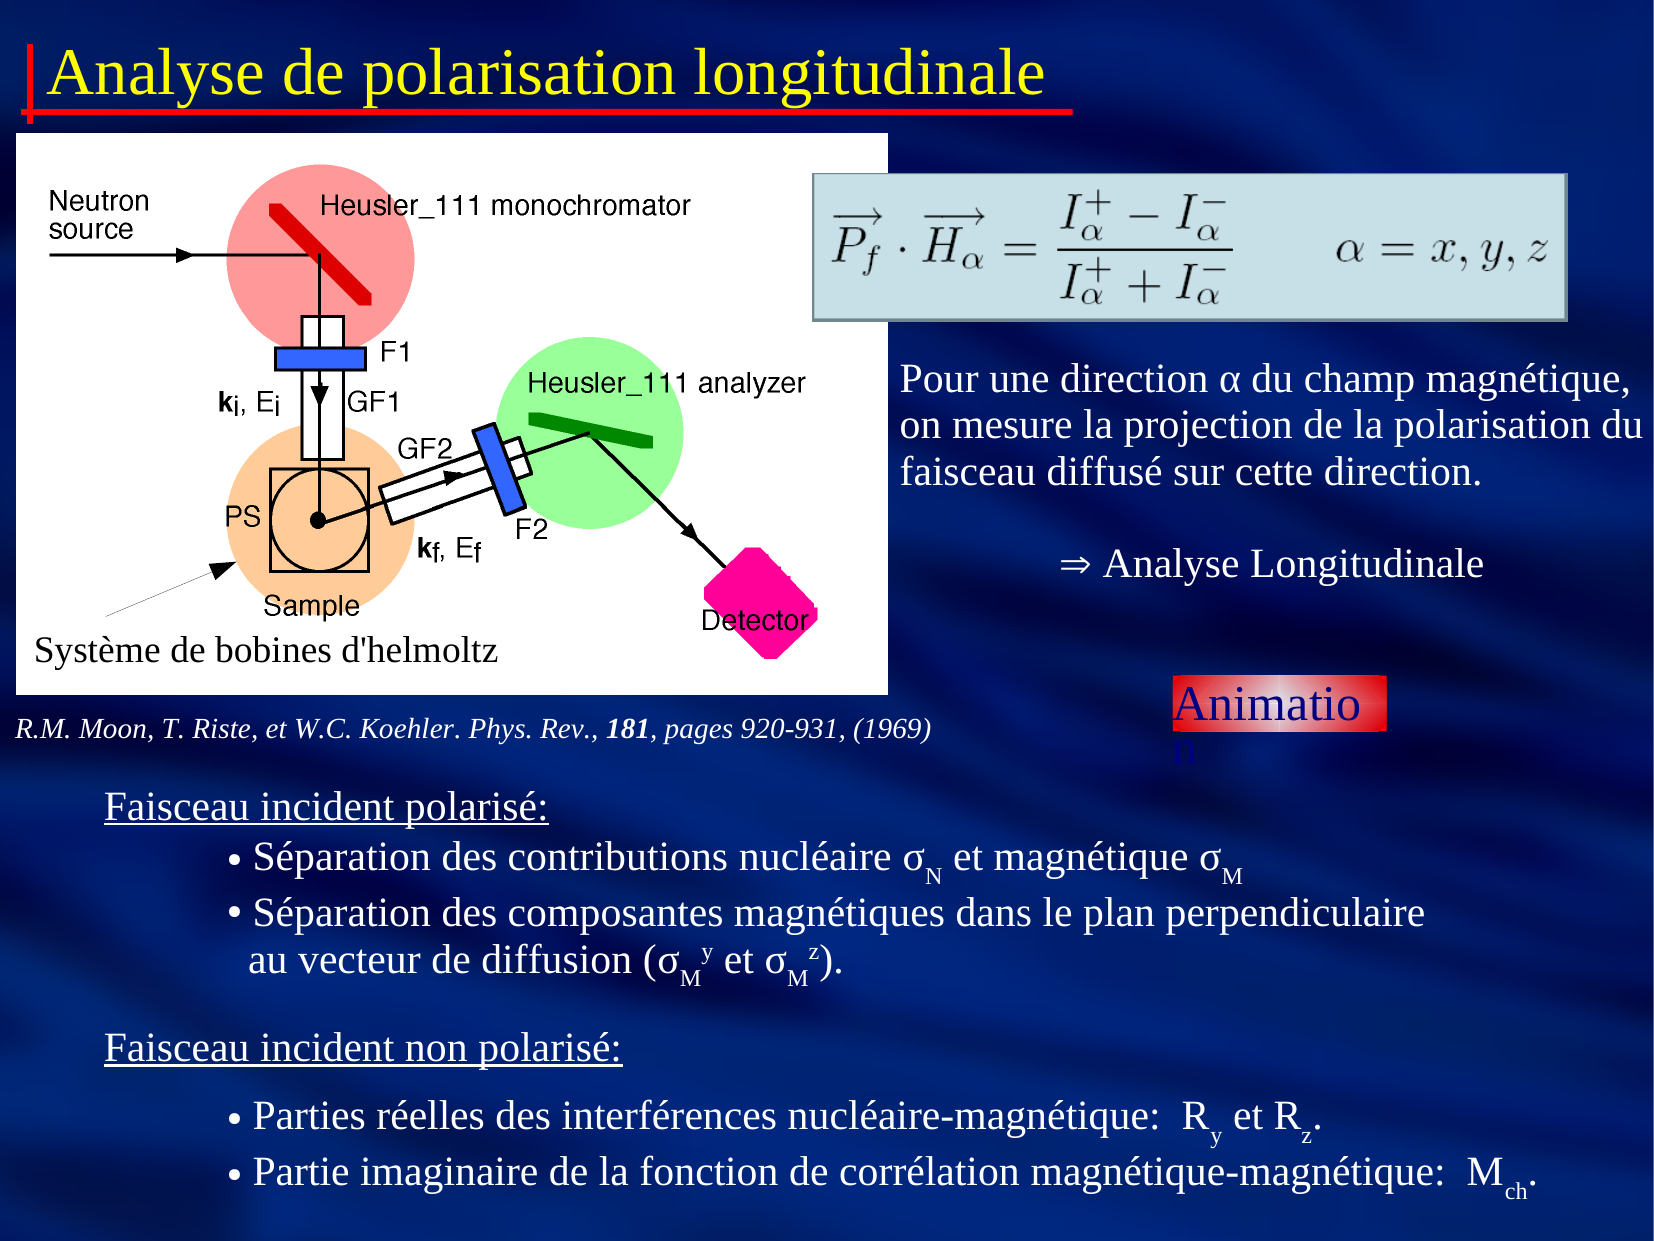

Analyse de polarisation longitudinale
Pour une direction α du champ magnétique, on mesure la projection de la polarisation du faisceau diffusé sur cette direction.
 Analyse Longitudinale
Système de bobines d'helmoltz
Animation
R.M. Moon, T. Riste, et W.C. Koehler. Phys. Rev., 181, pages 920-931, (1969)
Faisceau incident polarisé:
 Séparation des contributions nucléaire σN et magnétique σM
 Séparation des composantes magnétiques dans le plan perpendiculaire
 au vecteur de diffusion (σMy et σMz).
Faisceau incident non polarisé:
 Parties réelles des interférences nucléaire-magnétique: Ry et Rz.
 Partie imaginaire de la fonction de corrélation magnétique-magnétique: Mch.